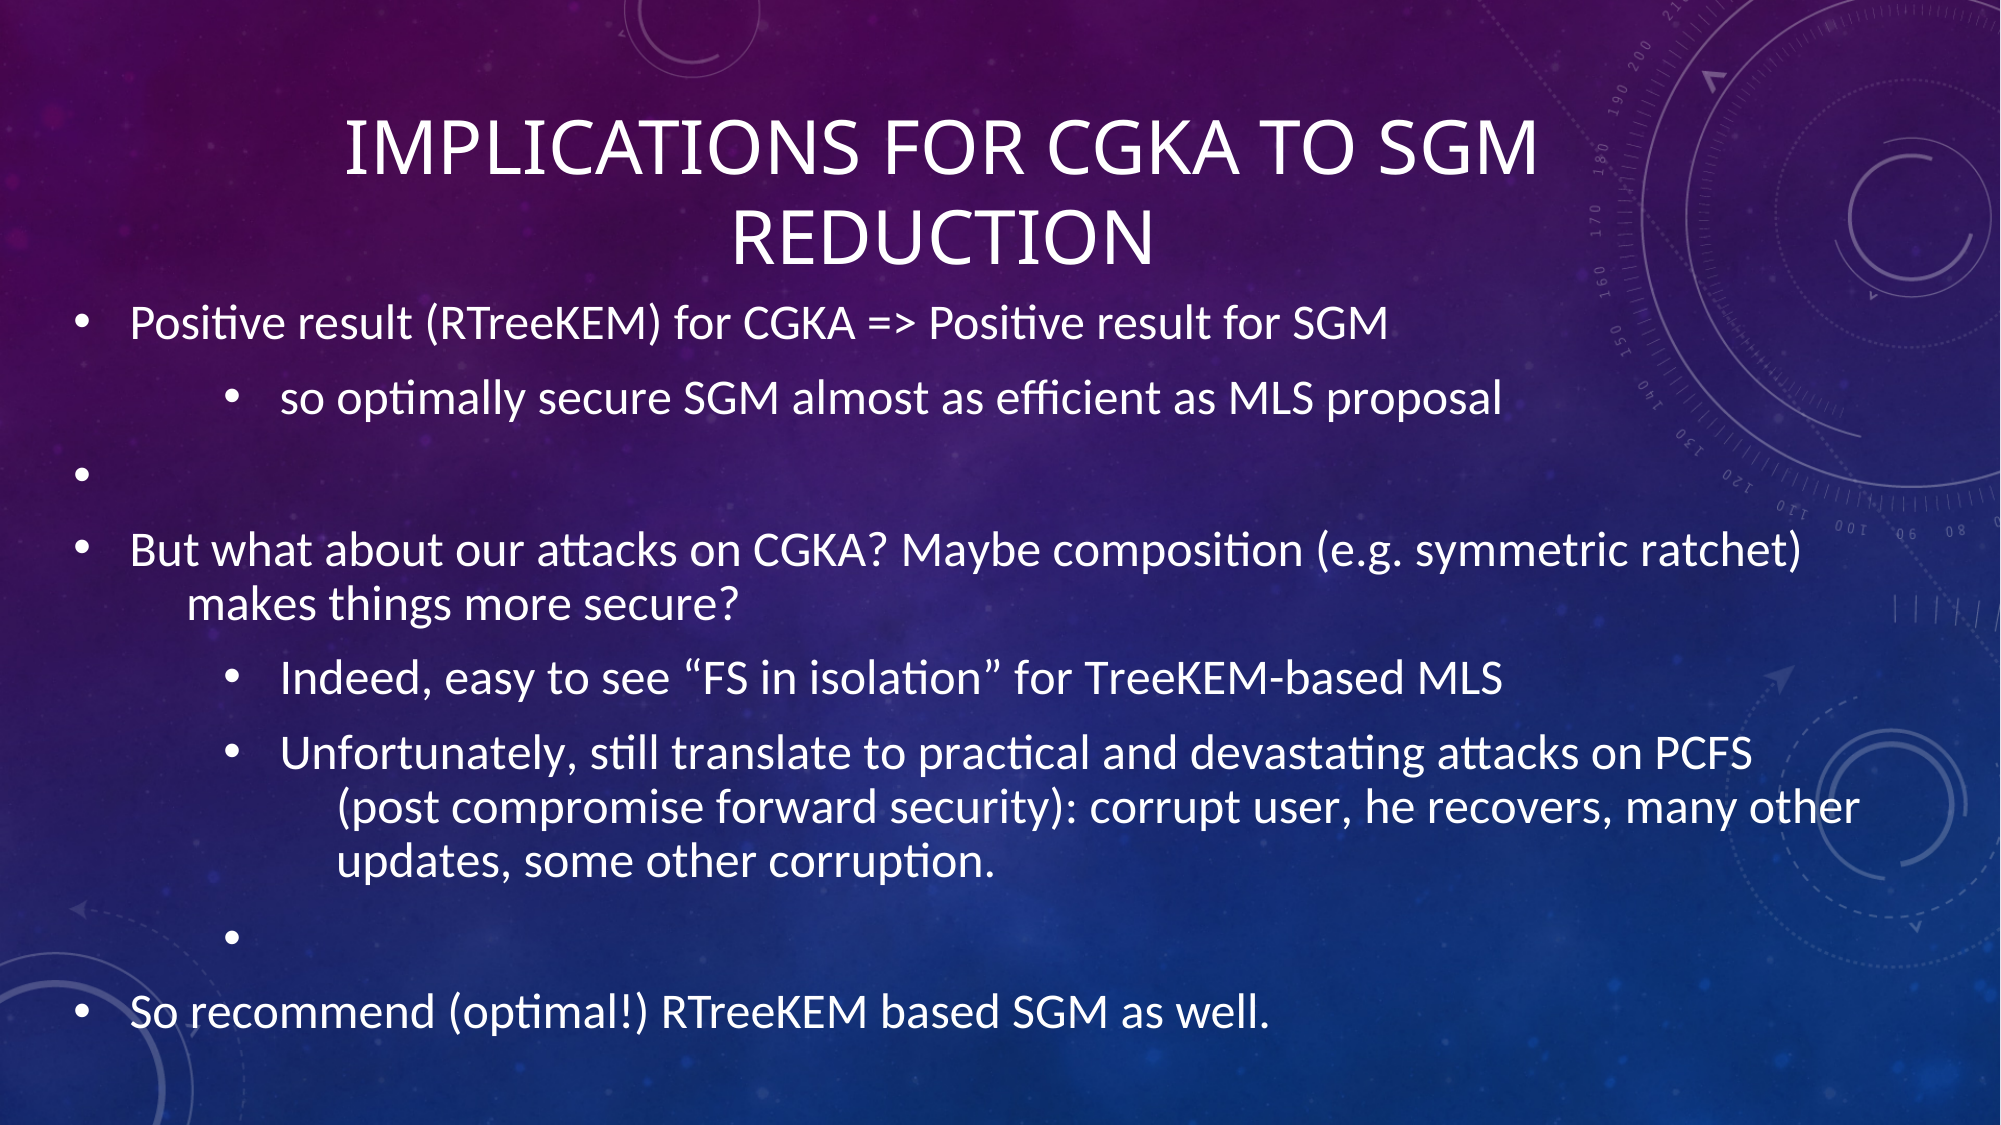

# Implications for CGKA to SGM reduction
Positive result (RTreeKEM) for CGKA => Positive result for SGM
so optimally secure SGM almost as efficient as MLS proposal
But what about our attacks on CGKA? Maybe composition (e.g. symmetric ratchet) makes things more secure?
Indeed, easy to see “FS in isolation” for TreeKEM-based MLS
Unfortunately, still translate to practical and devastating attacks on PCFS (post compromise forward security): corrupt user, he recovers, many other updates, some other corruption.
So recommend (optimal!) RTreeKEM based SGM as well.